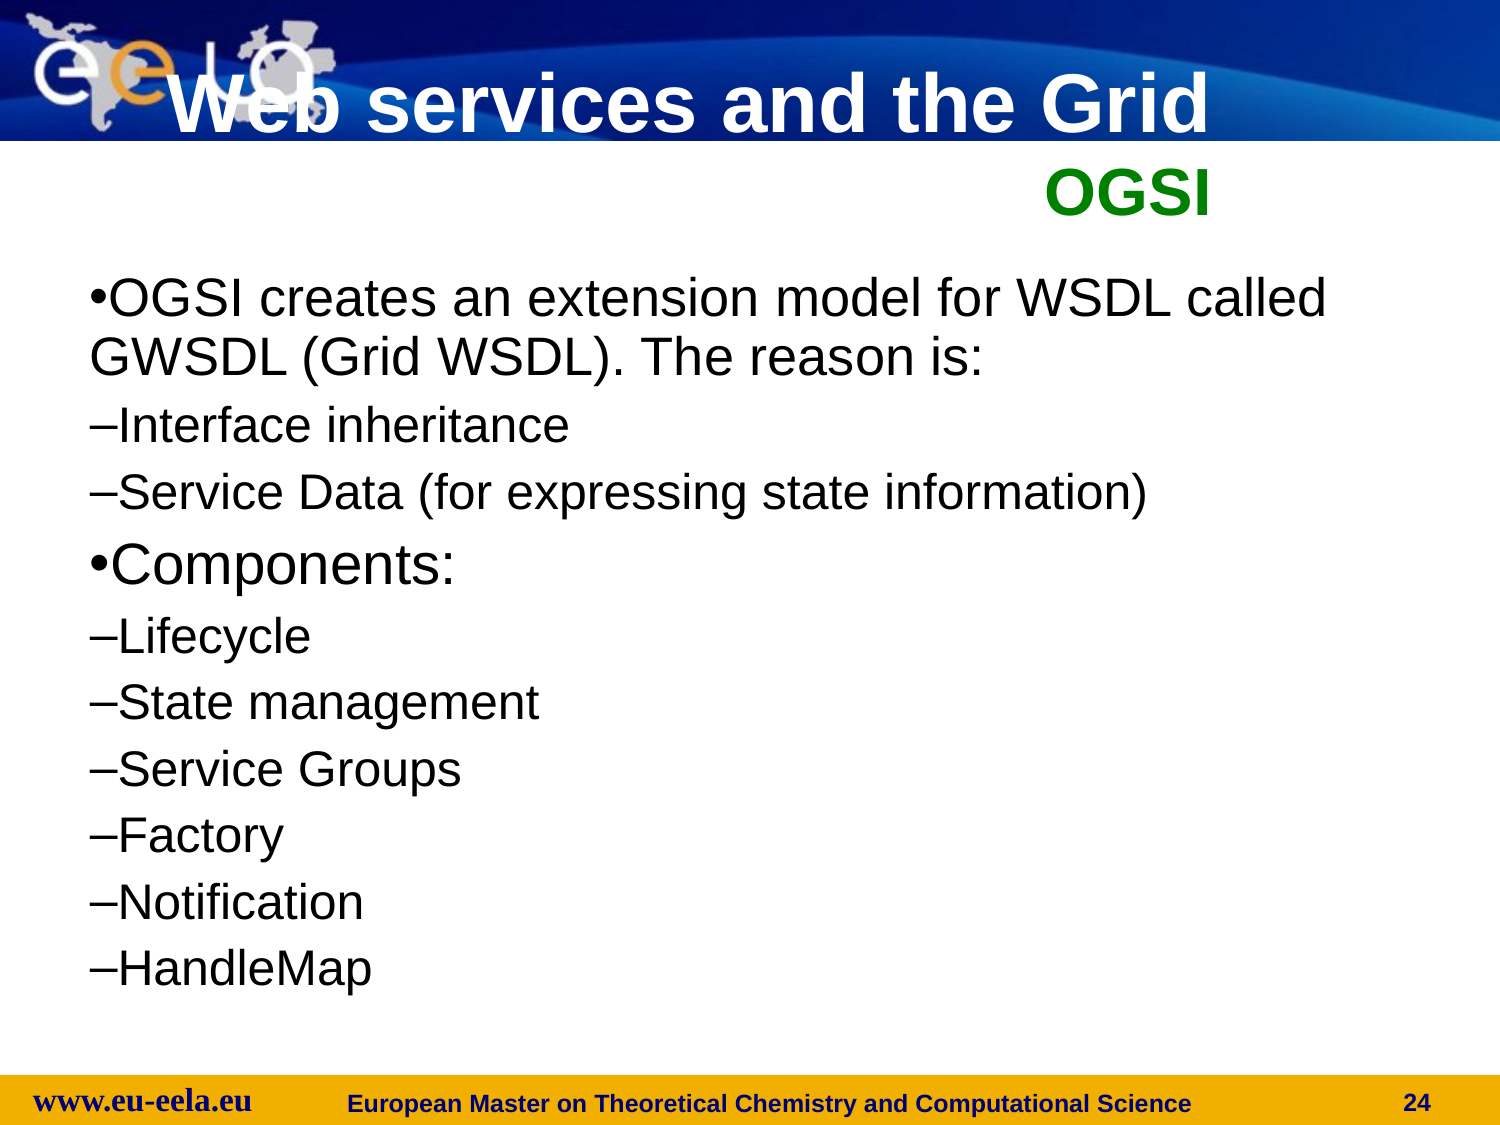

# Web services and the Grid OGSI
OGSI creates an extension model for WSDL called GWSDL (Grid WSDL). The reason is:
Interface inheritance
Service Data (for expressing state information)
Components:
Lifecycle
State management
Service Groups
Factory
Notification
HandleMap
European Master on Theoretical Chemistry and Computational Science